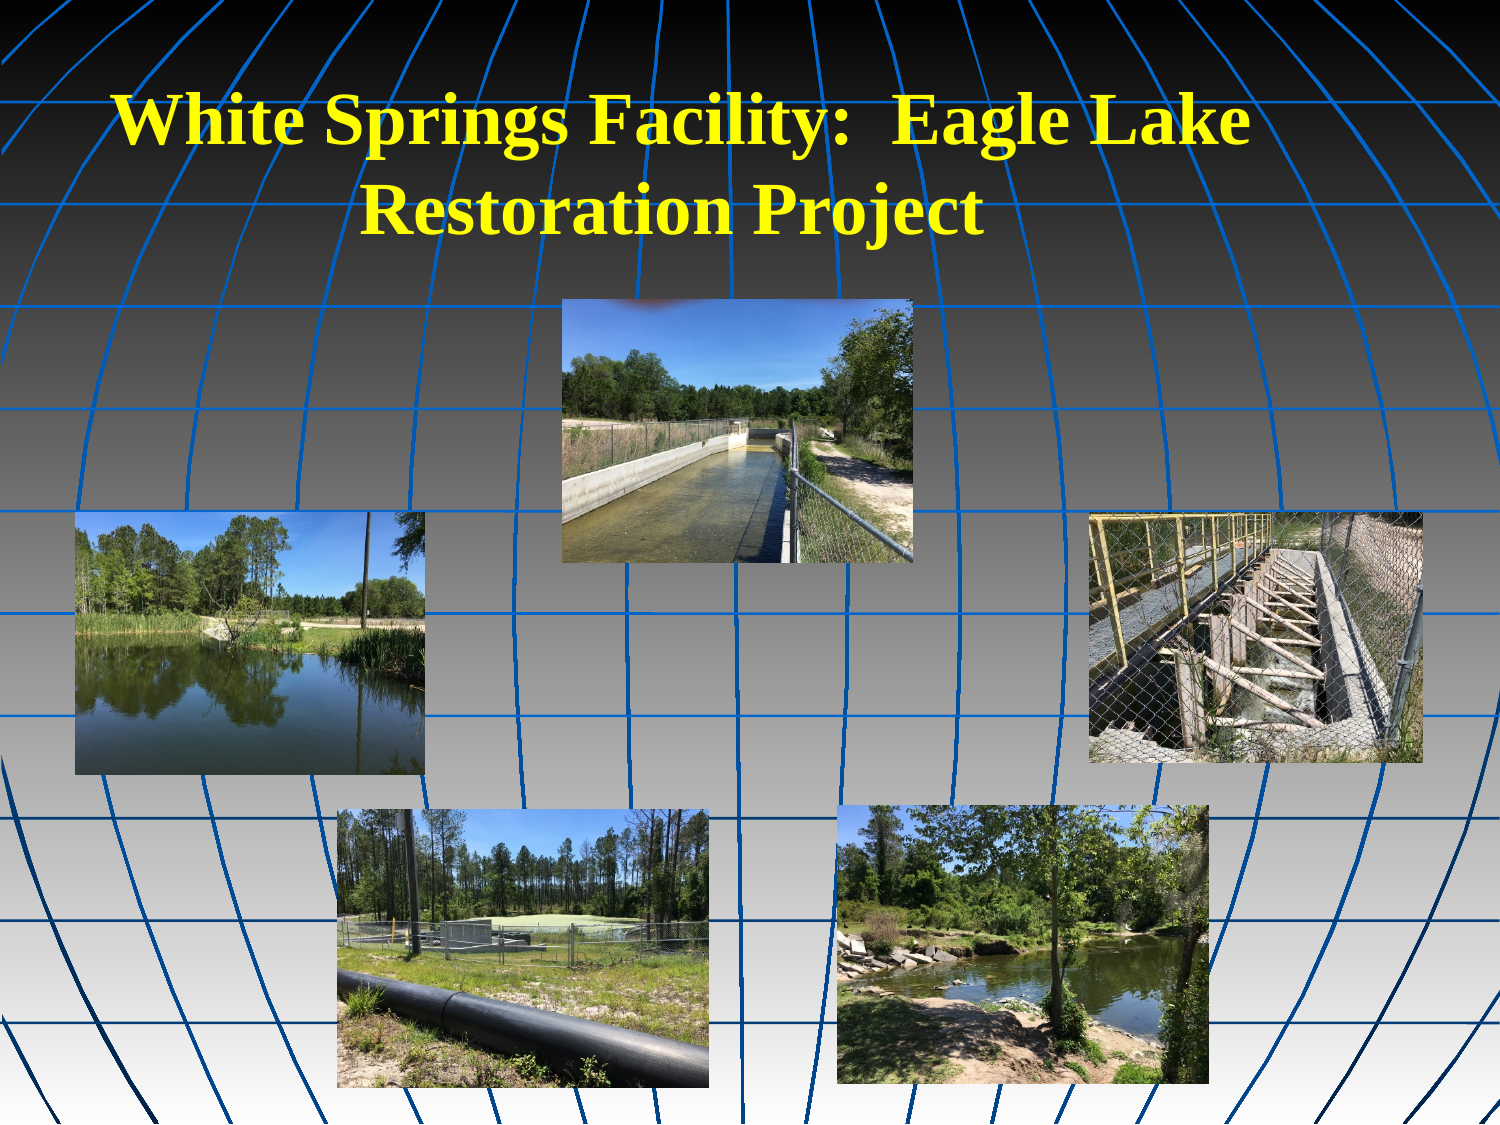

# White Springs Facility: Eagle Lake Restoration Project